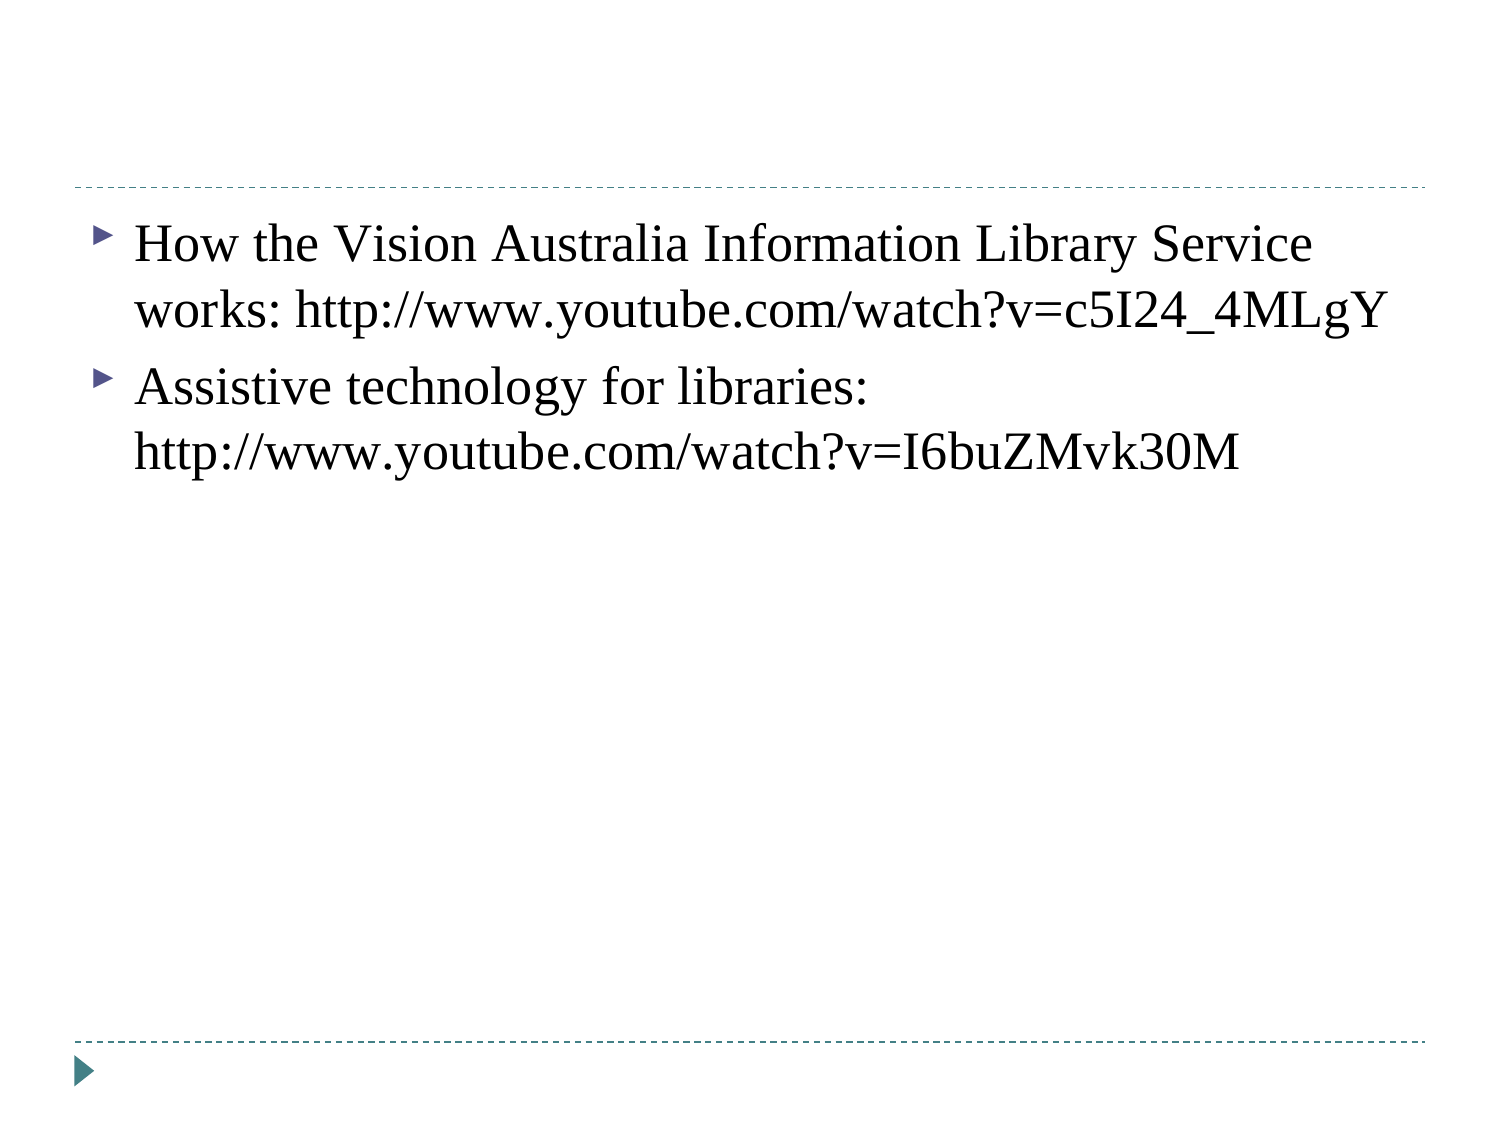

#
How the Vision Australia Information Library Service works: http://www.youtube.com/watch?v=c5I24_4MLgY
Assistive technology for libraries: http://www.youtube.com/watch?v=I6buZMvk30M